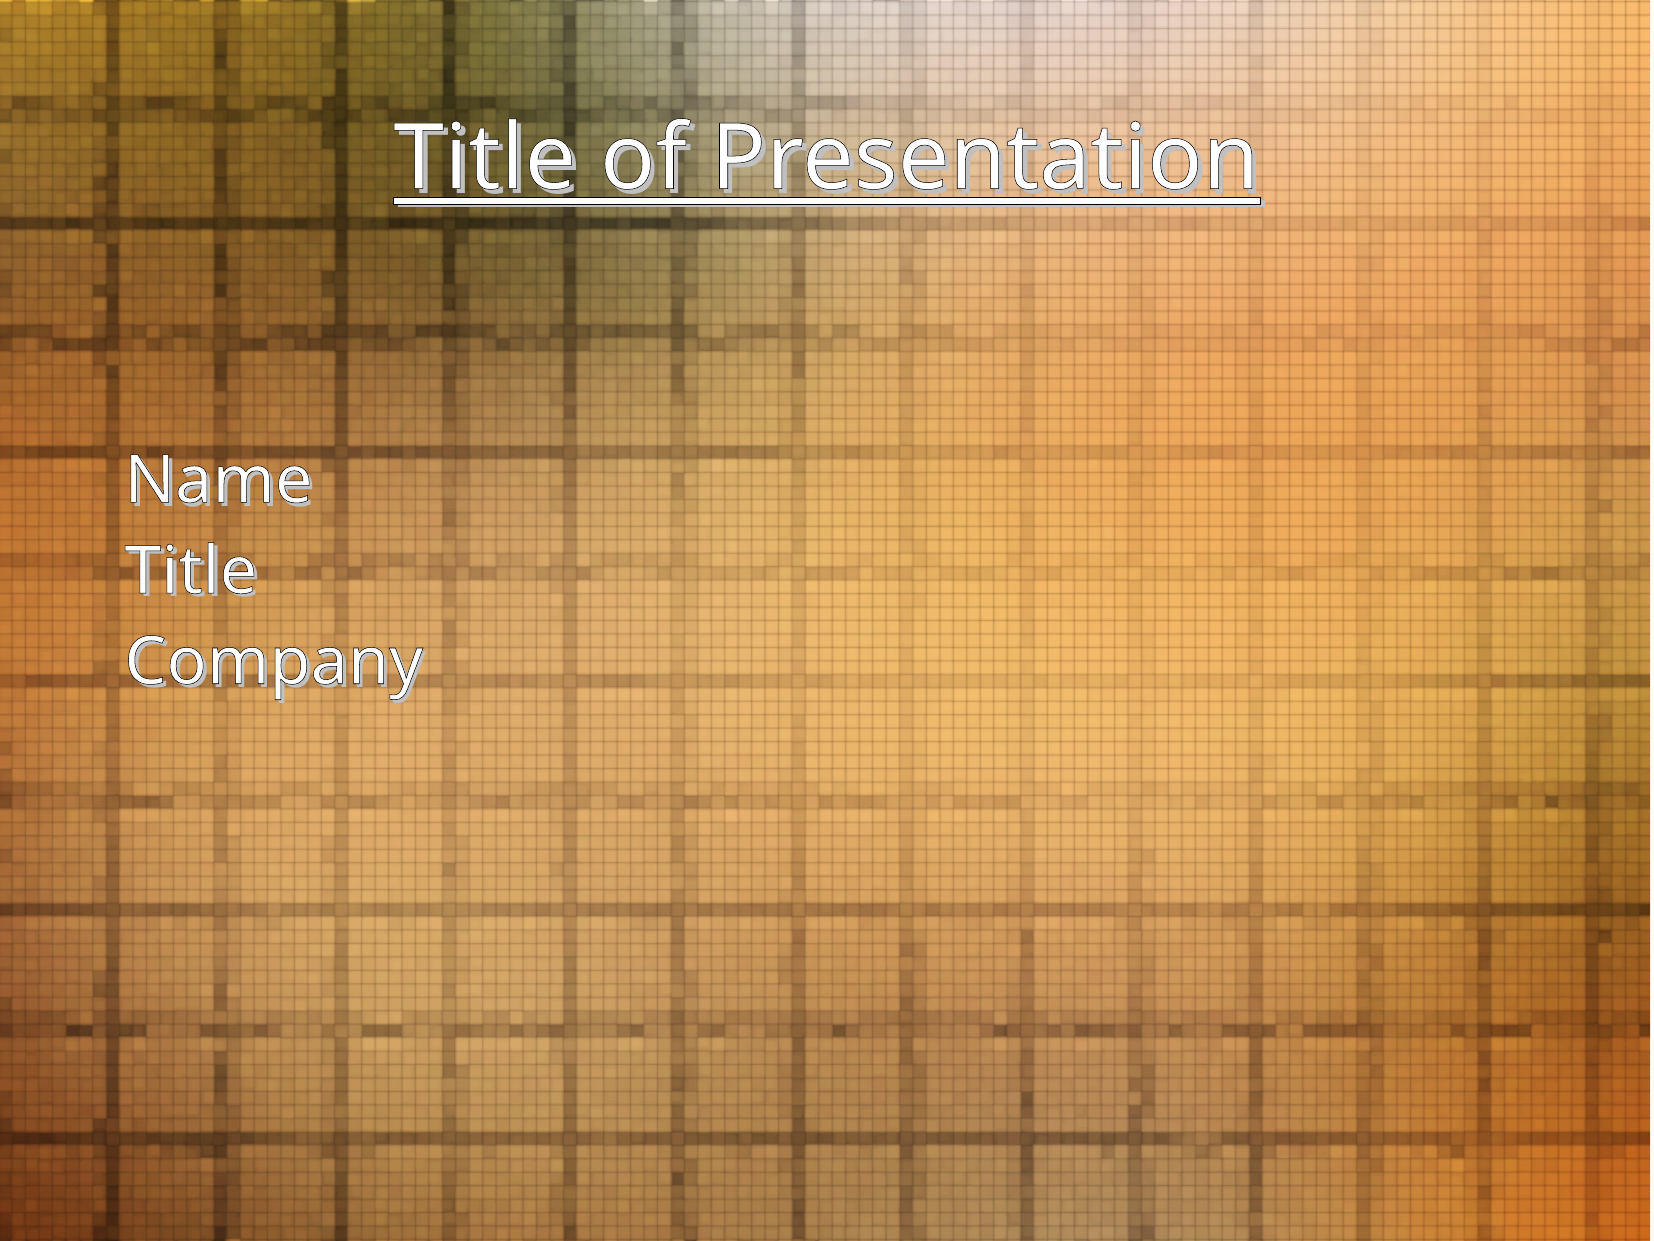

Name
Title
Company
# Title of Presentation